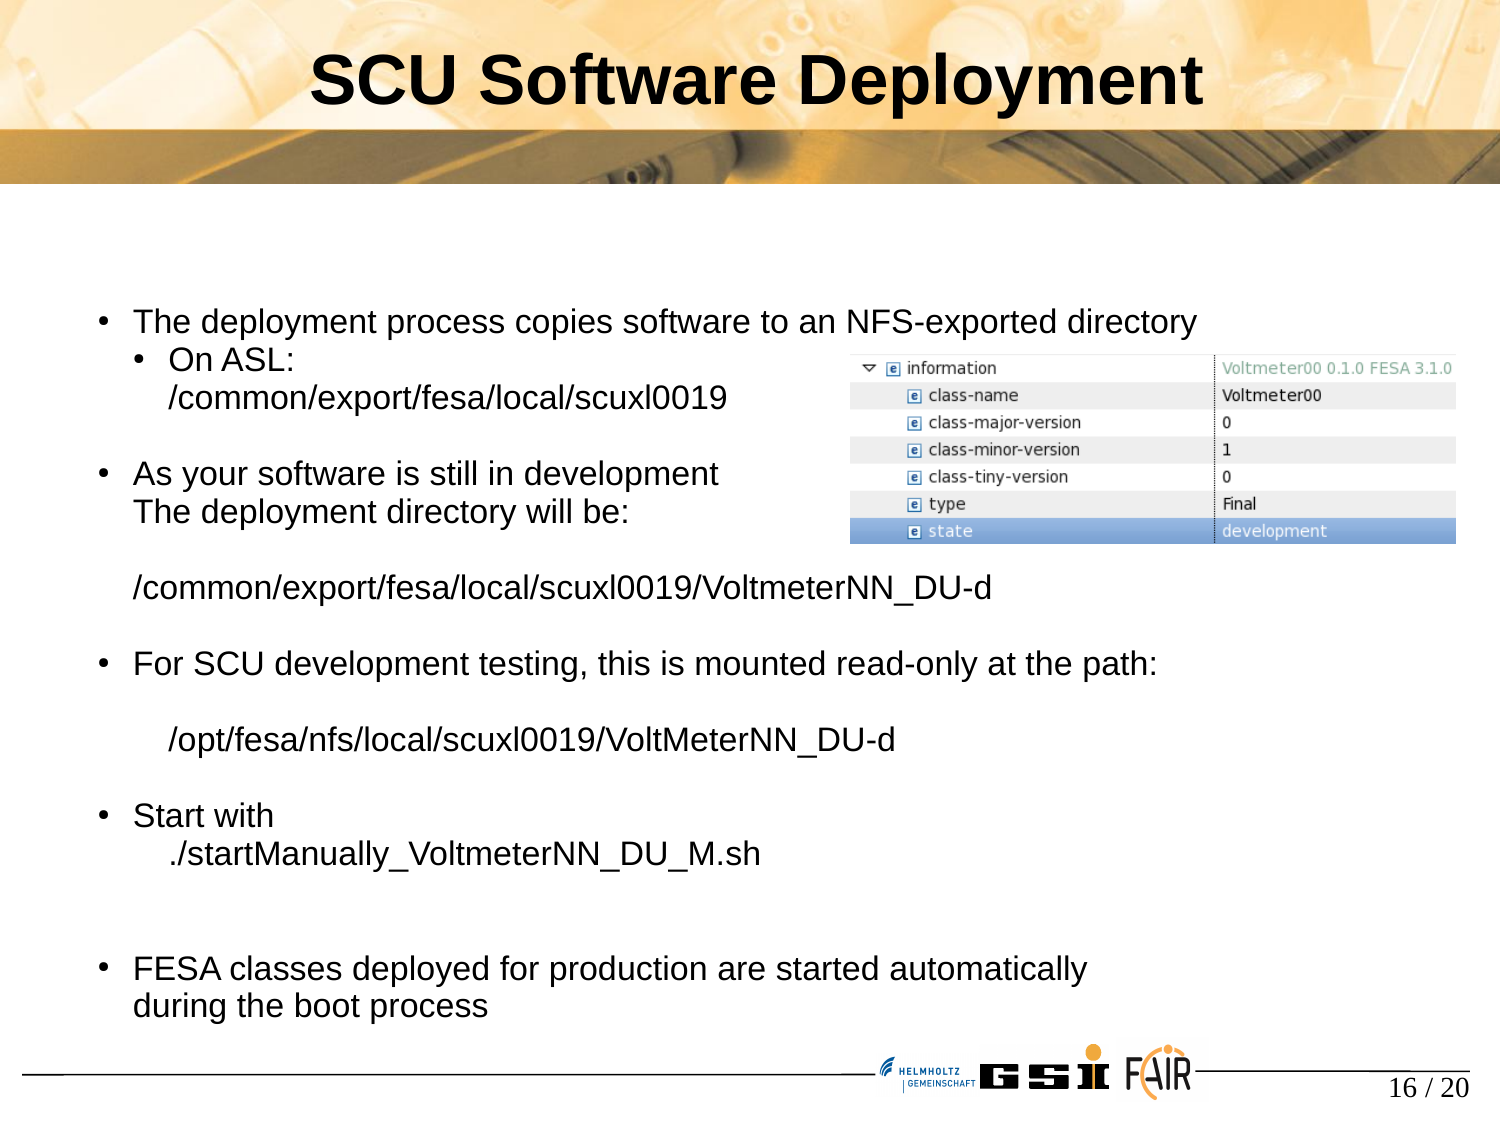

# SCU Software Deployment
The deployment process copies software to an NFS-exported directory
On ASL:
/common/export/fesa/local/scuxl0019
As your software is still in development
The deployment directory will be:
/common/export/fesa/local/scuxl0019/VoltmeterNN_DU-d
For SCU development testing, this is mounted read-only at the path:
/opt/fesa/nfs/local/scuxl0019/VoltMeterNN_DU-d
Start with
./startManually_VoltmeterNN_DU_M.sh
FESA classes deployed for production are started automatically
during the boot process
16